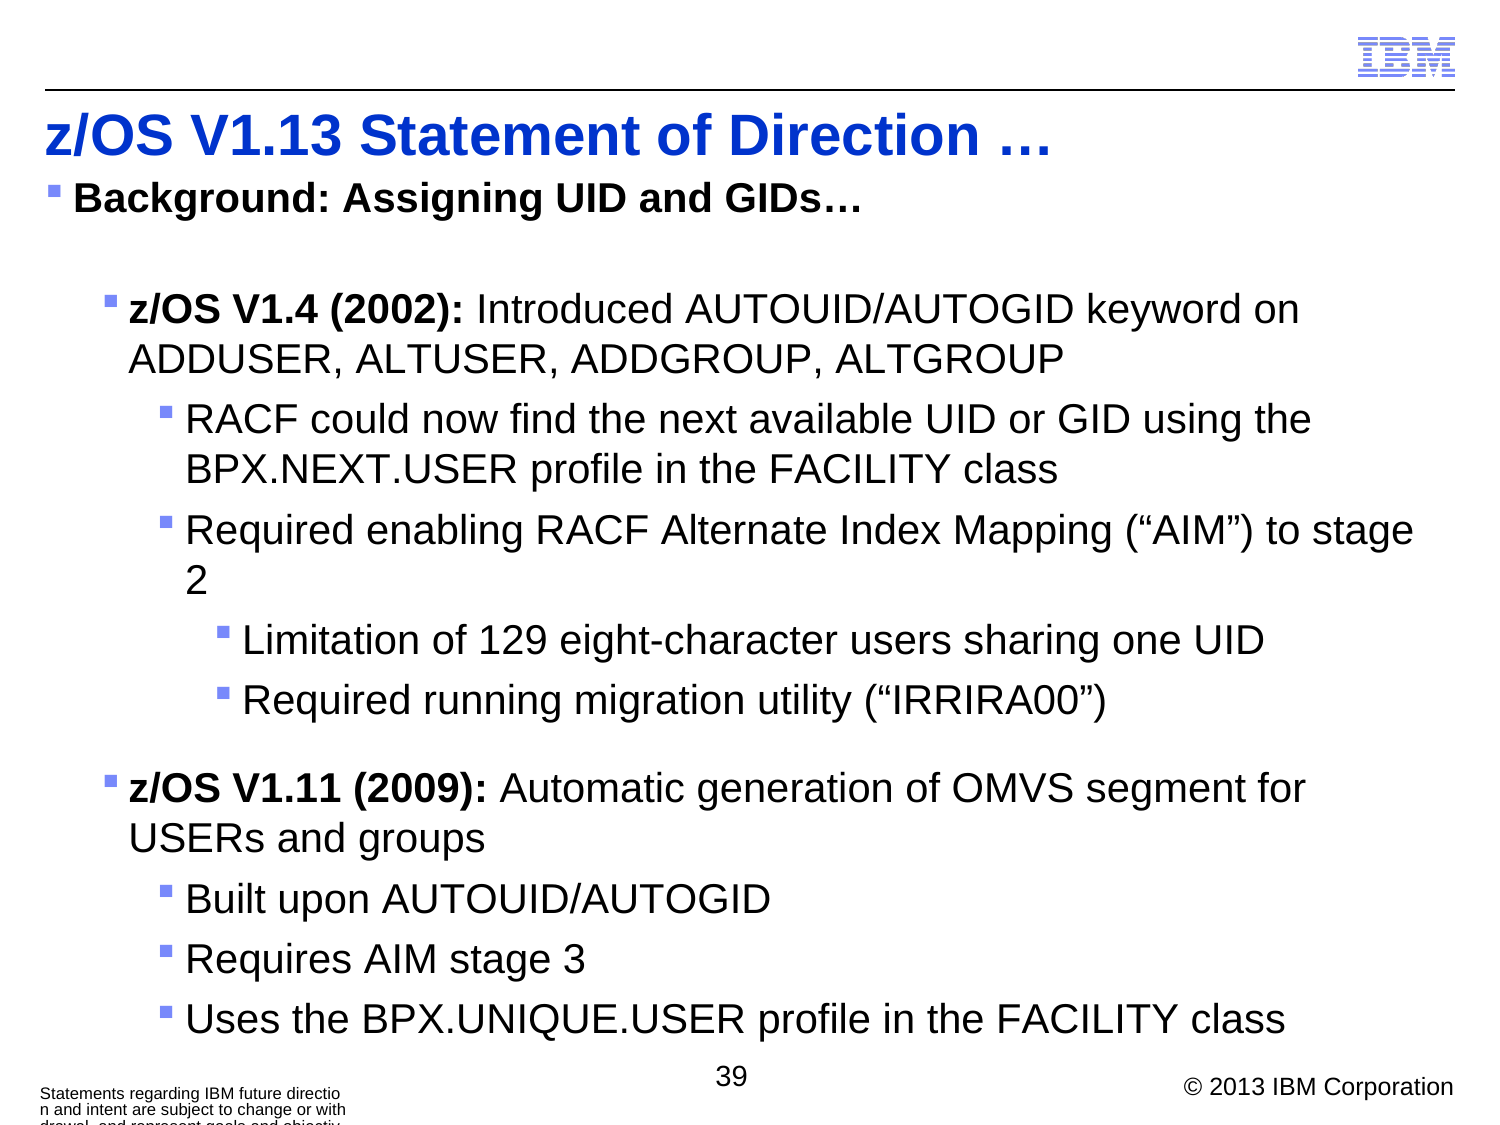

# z/OS V1.13 Statement of Direction …
Background: Assigning UID and GIDs…
z/OS V1.4 (2002): Introduced AUTOUID/AUTOGID keyword on ADDUSER, ALTUSER, ADDGROUP, ALTGROUP
RACF could now find the next available UID or GID using the BPX.NEXT.USER profile in the FACILITY class
Required enabling RACF Alternate Index Mapping (“AIM”) to stage 2
Limitation of 129 eight-character users sharing one UID
Required running migration utility (“IRRIRA00”)
z/OS V1.11 (2009): Automatic generation of OMVS segment for USERs and groups
Built upon AUTOUID/AUTOGID
Requires AIM stage 3
Uses the BPX.UNIQUE.USER profile in the FACILITY class
39
Statements regarding IBM future direction and intent are subject to change or withdrawal, and represent goals and objectives only.